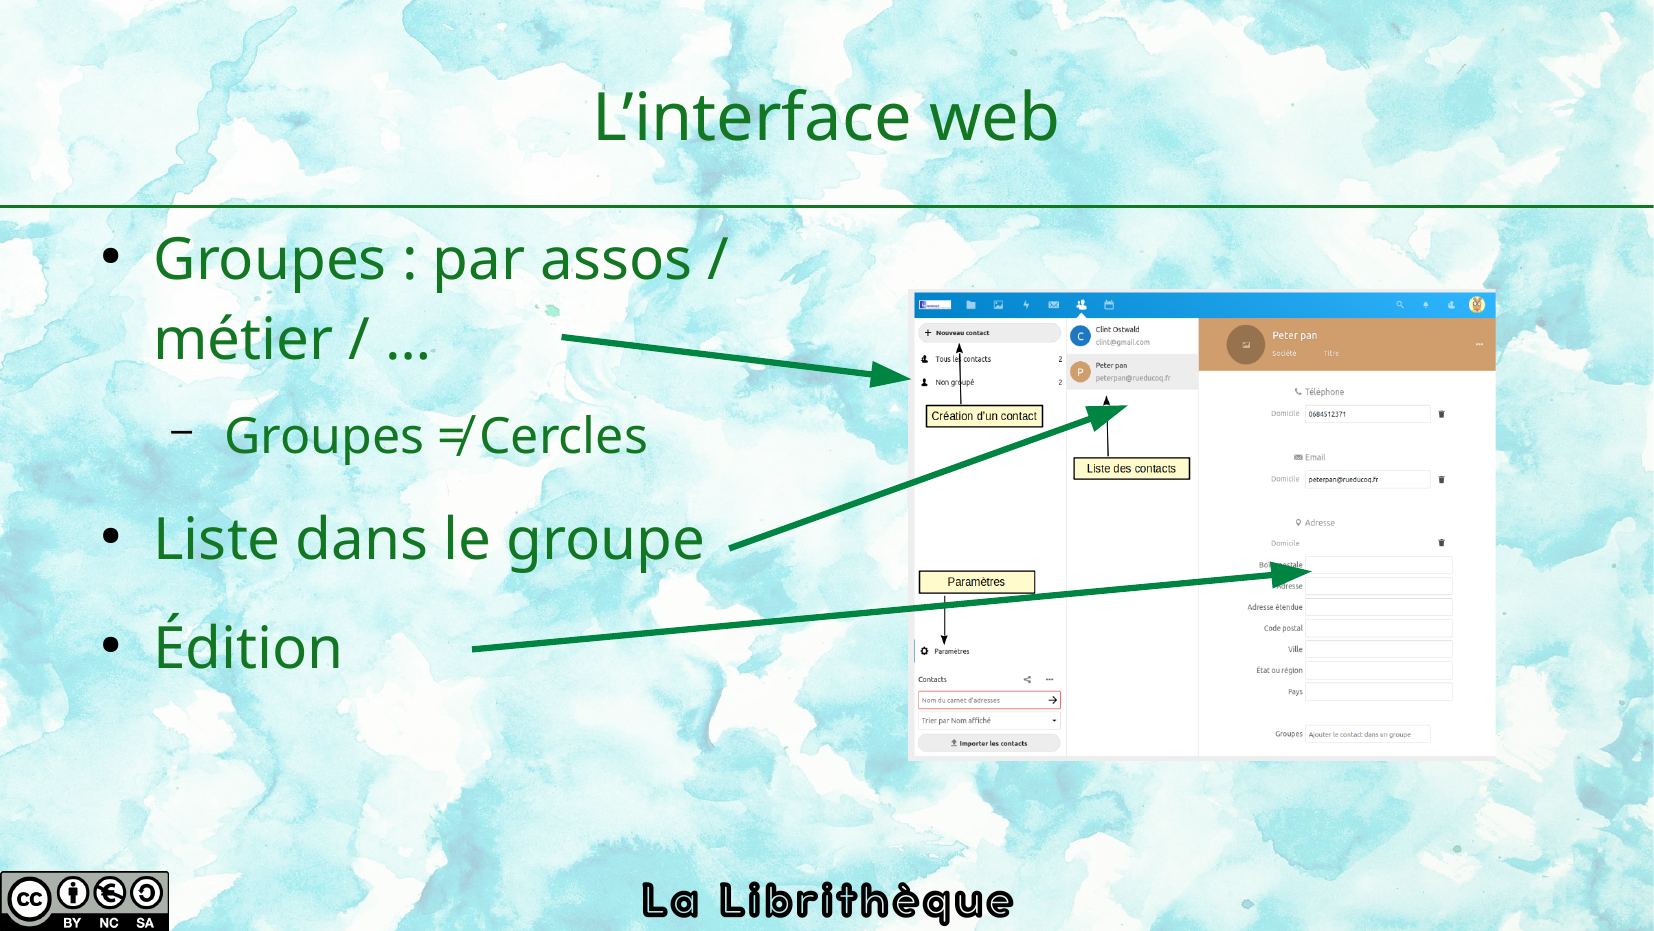

# L’interface web
Groupes : par assos / métier / …
Groupes ≠ Cercles
Liste dans le groupe
Édition